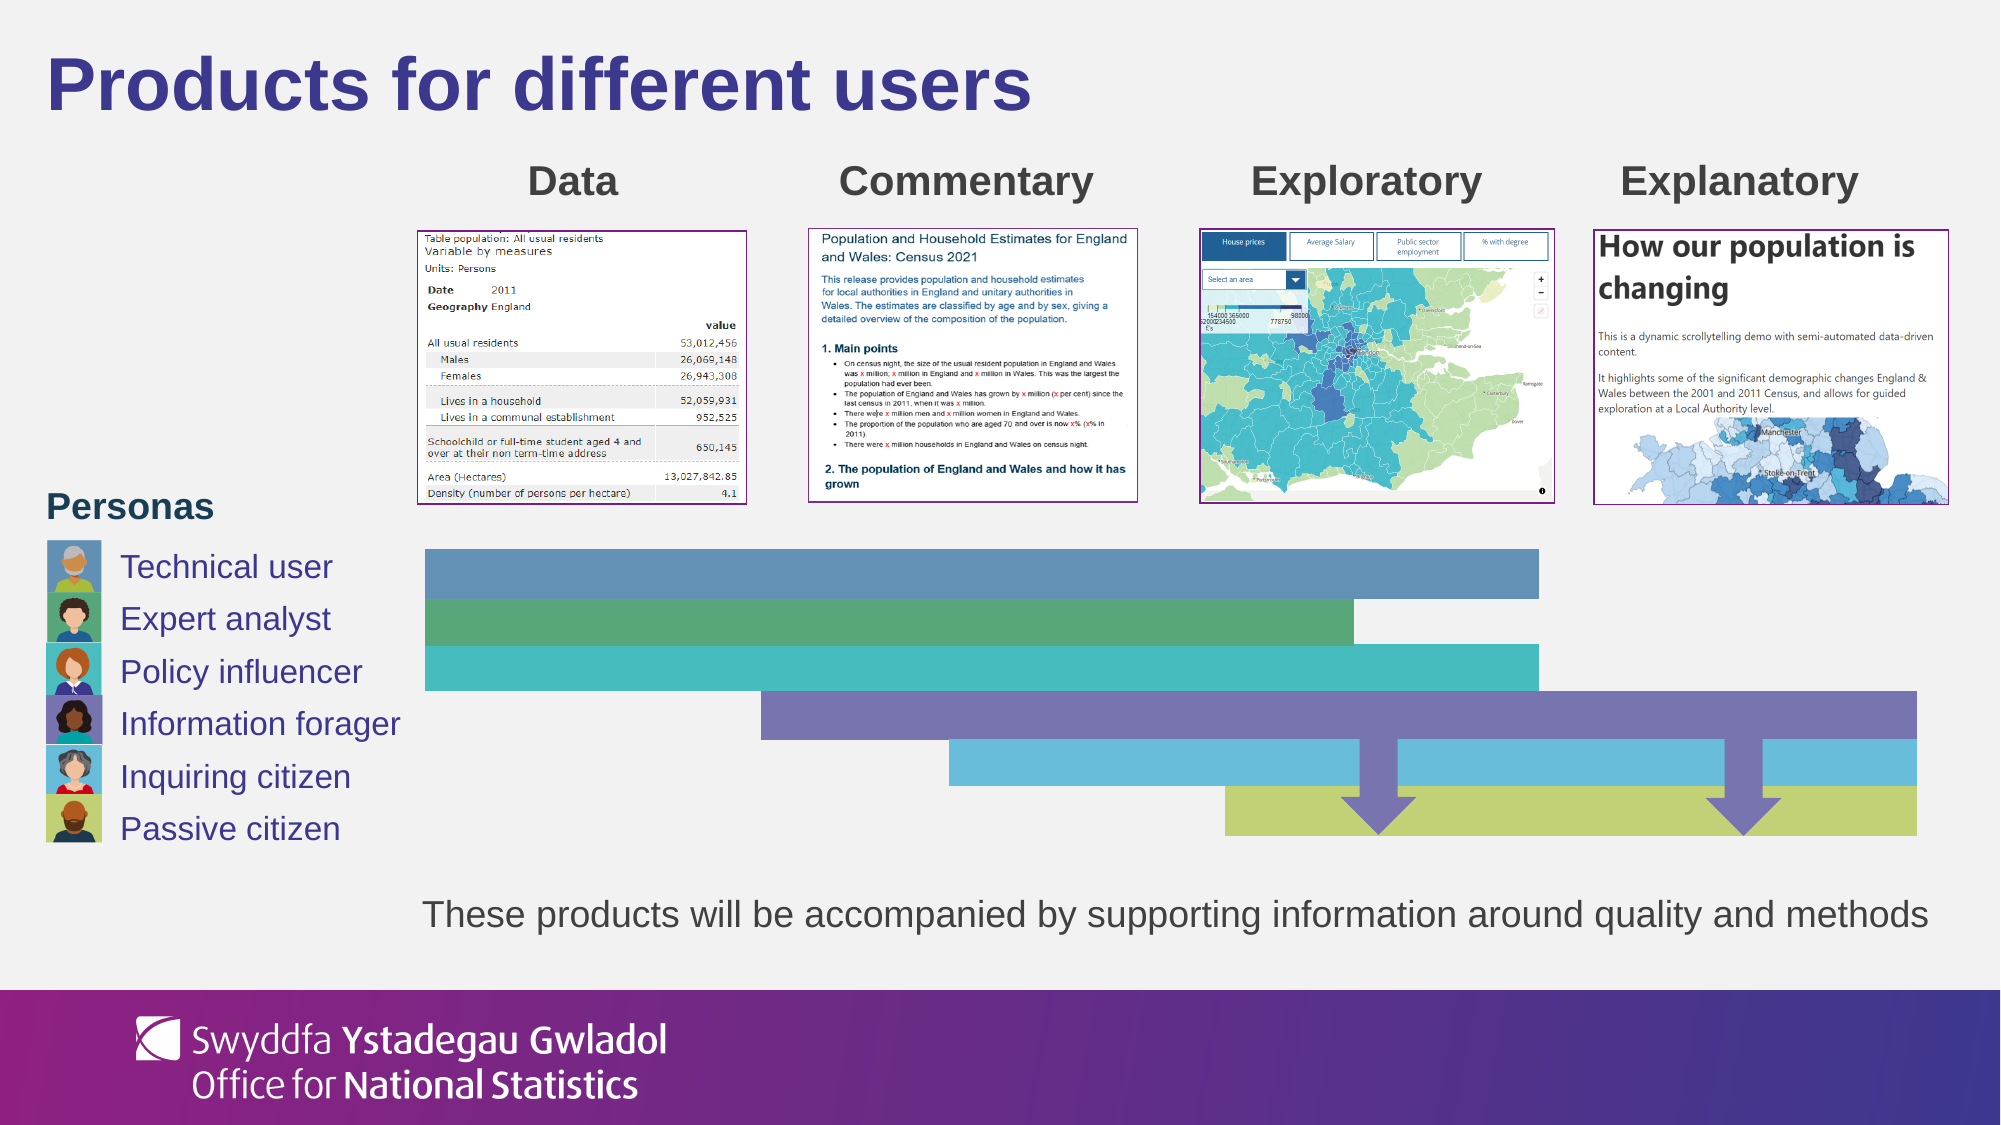

# Products for different users
Data
Commentary
Exploratory
Explanatory
Personas
Technical user
Expert analyst
Policy influencer
Information forager
Inquiring citizen
Passive citizen
These products will be accompanied by supporting information around quality and methods